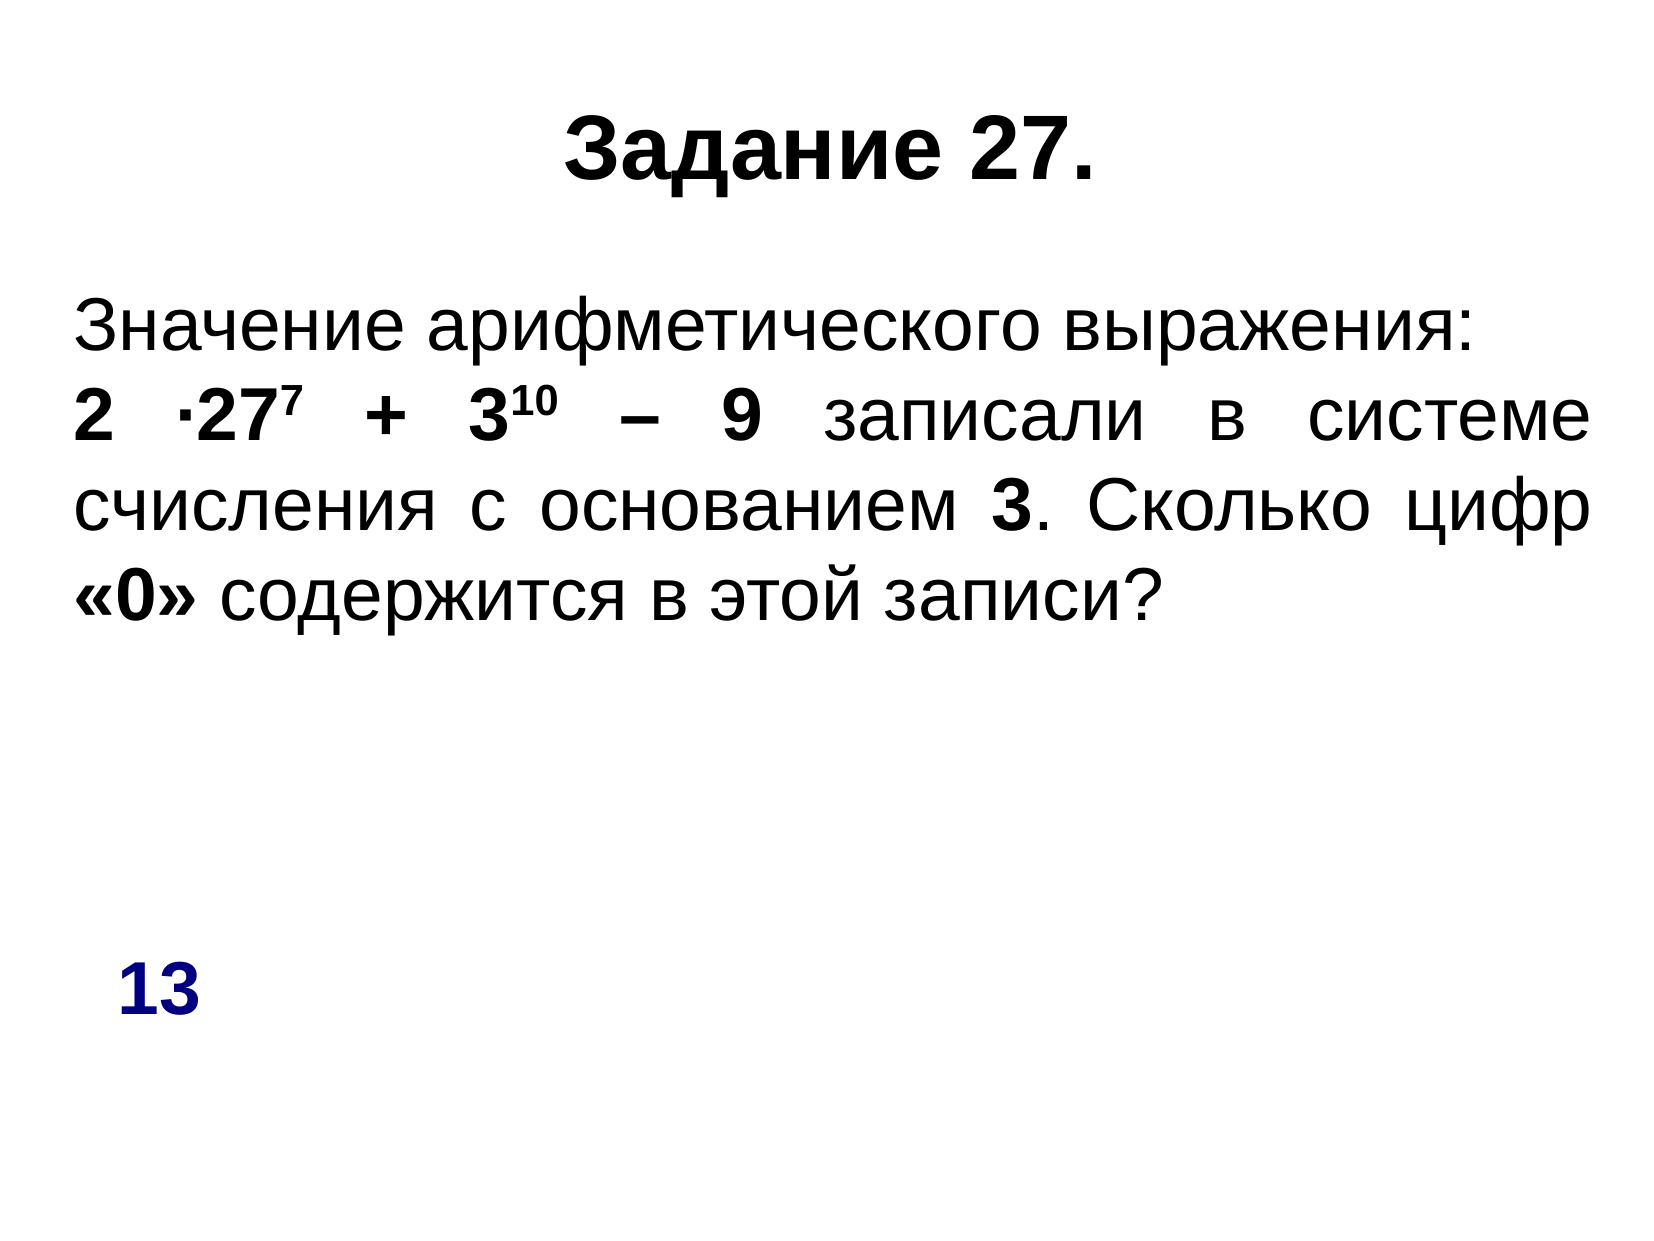

# Задание 27.
Значение арифметического выражения:
2 ∙277 + 310 – 9 записали в системе счисления с основанием 3. Сколько цифр «0» содержится в этой записи?
13